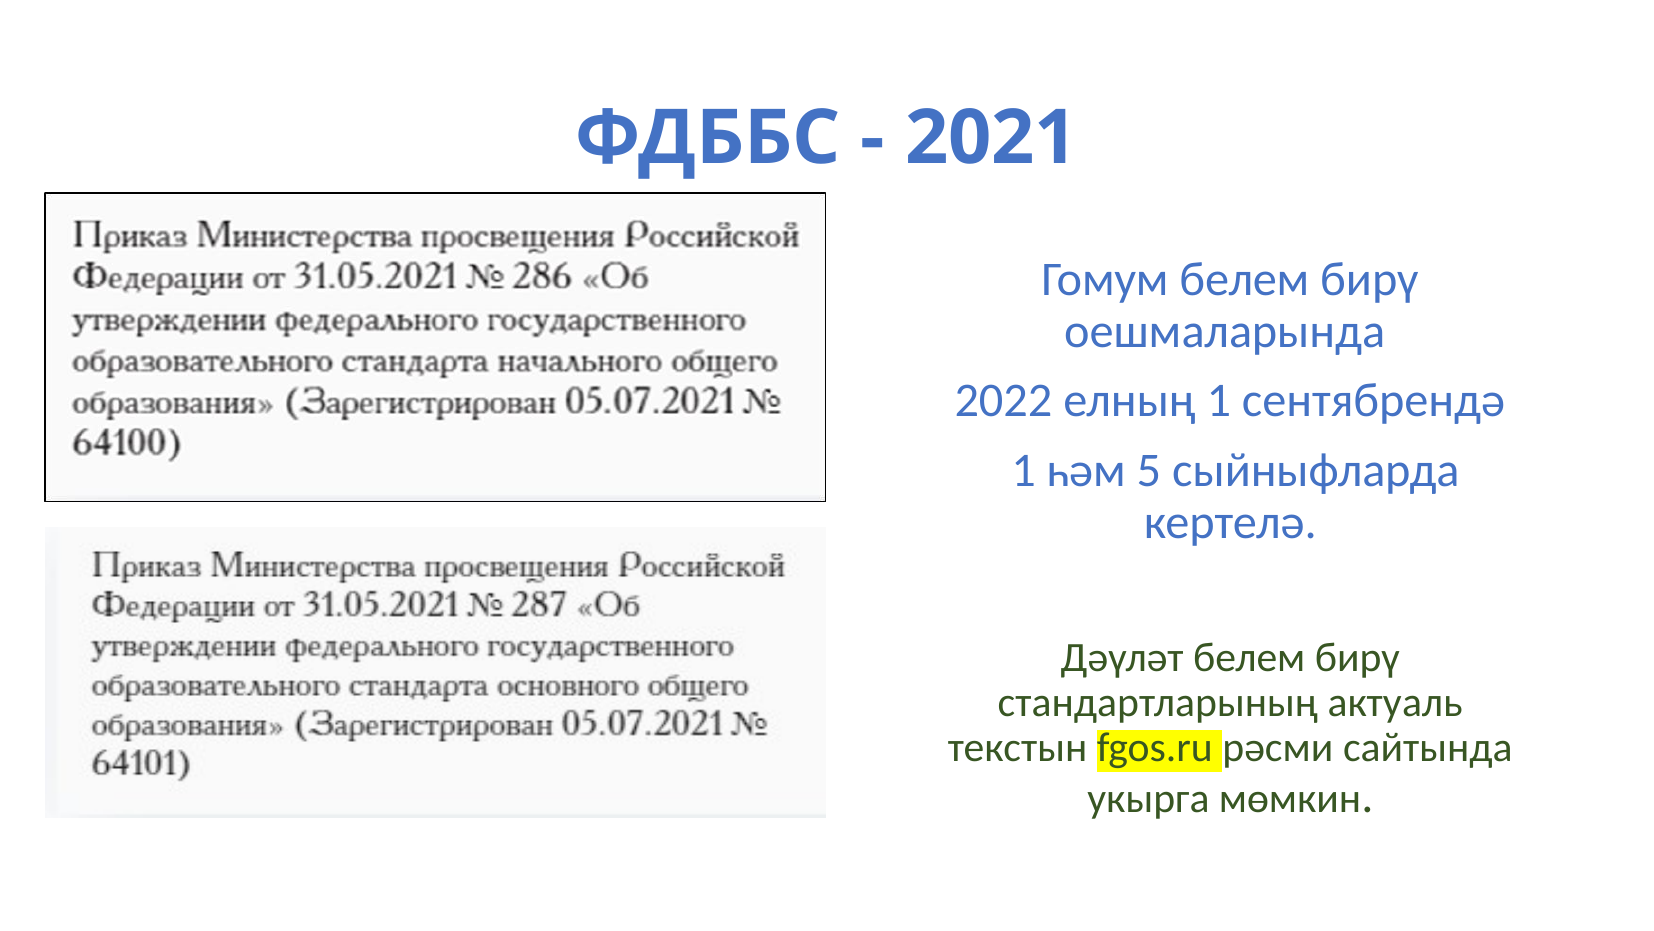

ФДББС - 2021
Гомум белем бирү оешмаларында
2022 елның 1 сентябрендә
 1 һәм 5 сыйныфларда кертелә.
Дәүләт белем бирү стандартларының актуаль текстын fgos.ru рәсми сайтында укырга мөмкин.